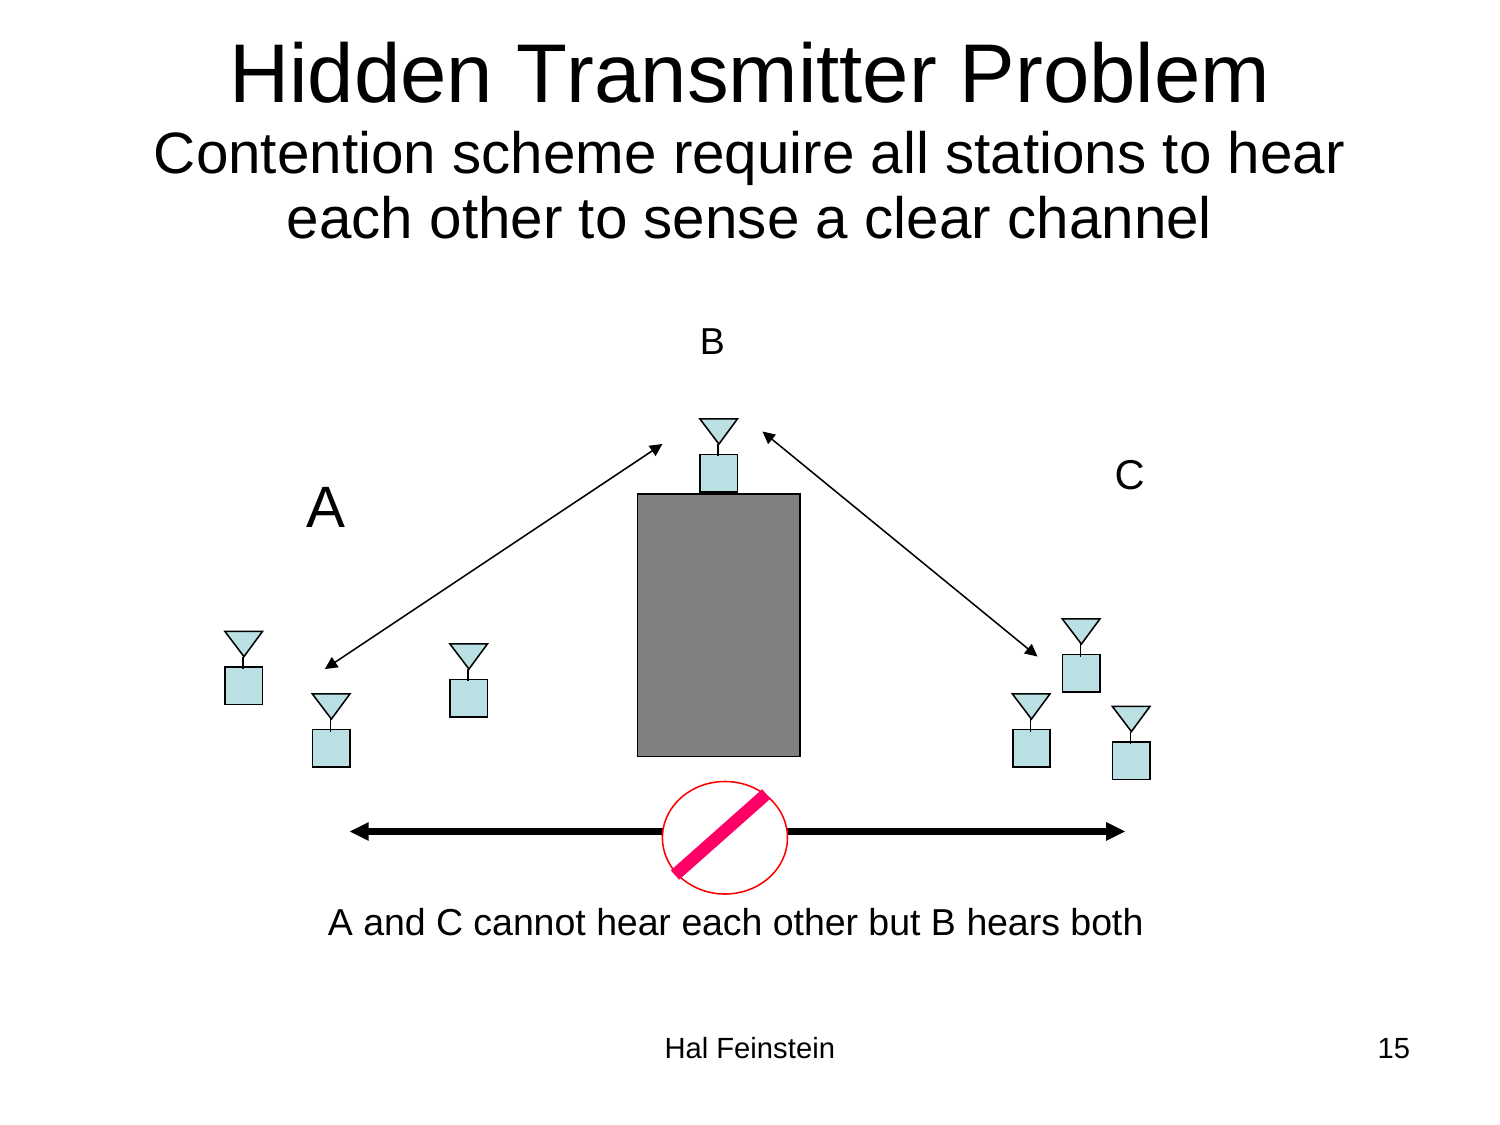

# Hidden Transmitter Problem Contention scheme require all stations to hear each other to sense a clear channel
B
C
A
A and C cannot hear each other but B hears both
Hal Feinstein
15